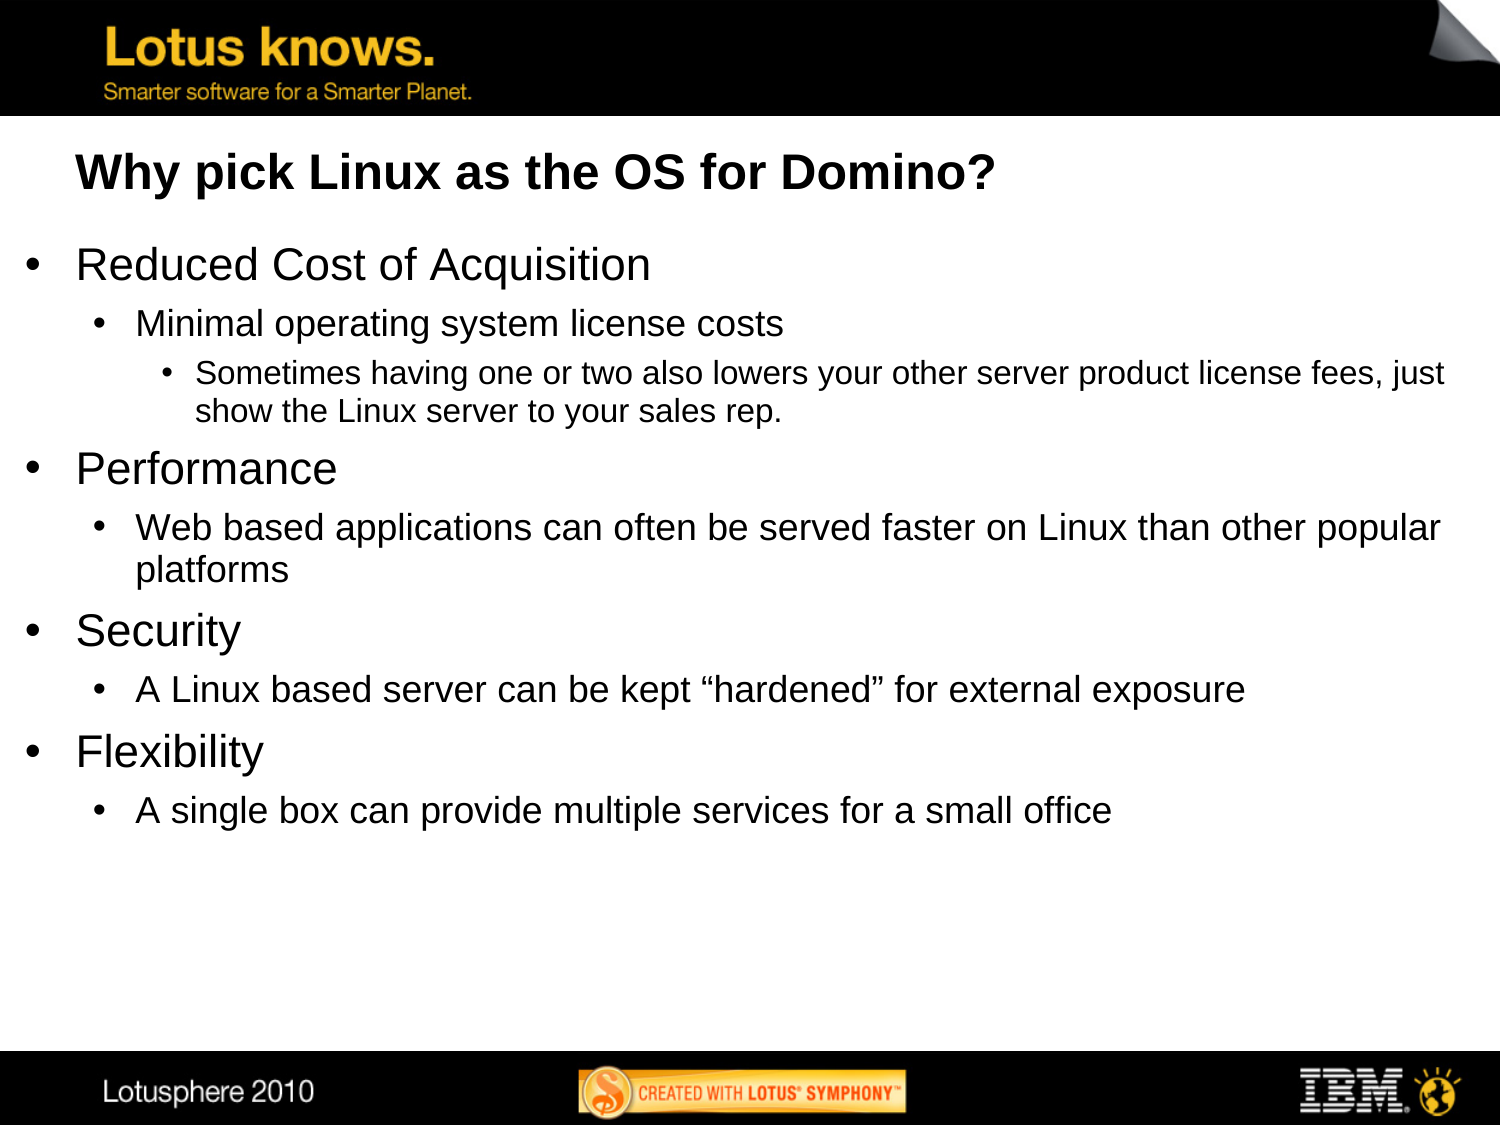

# Why pick Linux as the OS for Domino?
Reduced Cost of Acquisition
Minimal operating system license costs
Sometimes having one or two also lowers your other server product license fees, just show the Linux server to your sales rep.
Performance
Web based applications can often be served faster on Linux than other popular platforms
Security
A Linux based server can be kept “hardened” for external exposure
Flexibility
A single box can provide multiple services for a small office